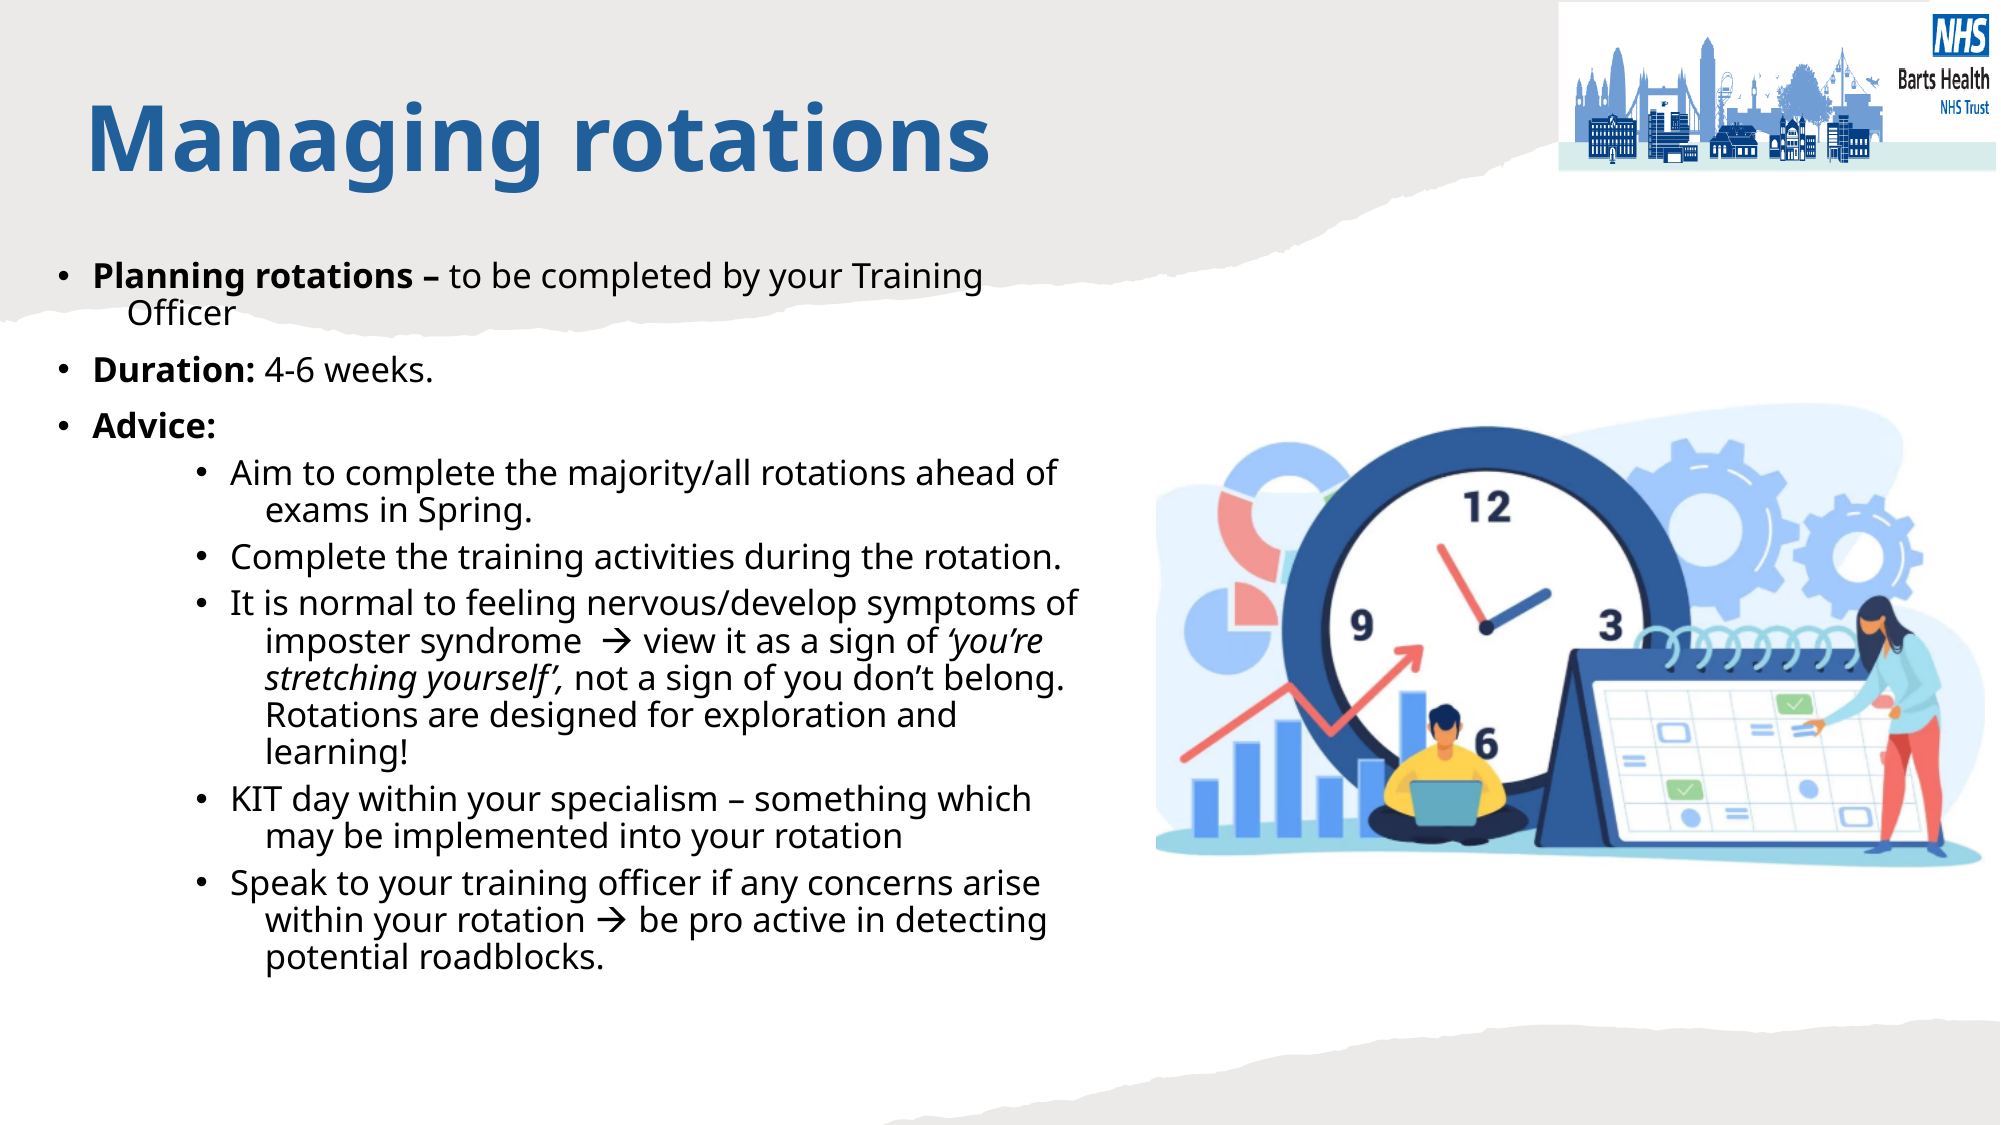

# Managing rotations
Planning rotations – to be completed by your Training Officer
Duration: 4-6 weeks.
Advice:
Aim to complete the majority/all rotations ahead of exams in Spring.
Complete the training activities during the rotation.
It is normal to feeling nervous/develop symptoms of imposter syndrome  view it as a sign of ‘you’re stretching yourself’, not a sign of you don’t belong. Rotations are designed for exploration and learning!
KIT day within your specialism – something which may be implemented into your rotation
Speak to your training officer if any concerns arise within your rotation  be pro active in detecting potential roadblocks.